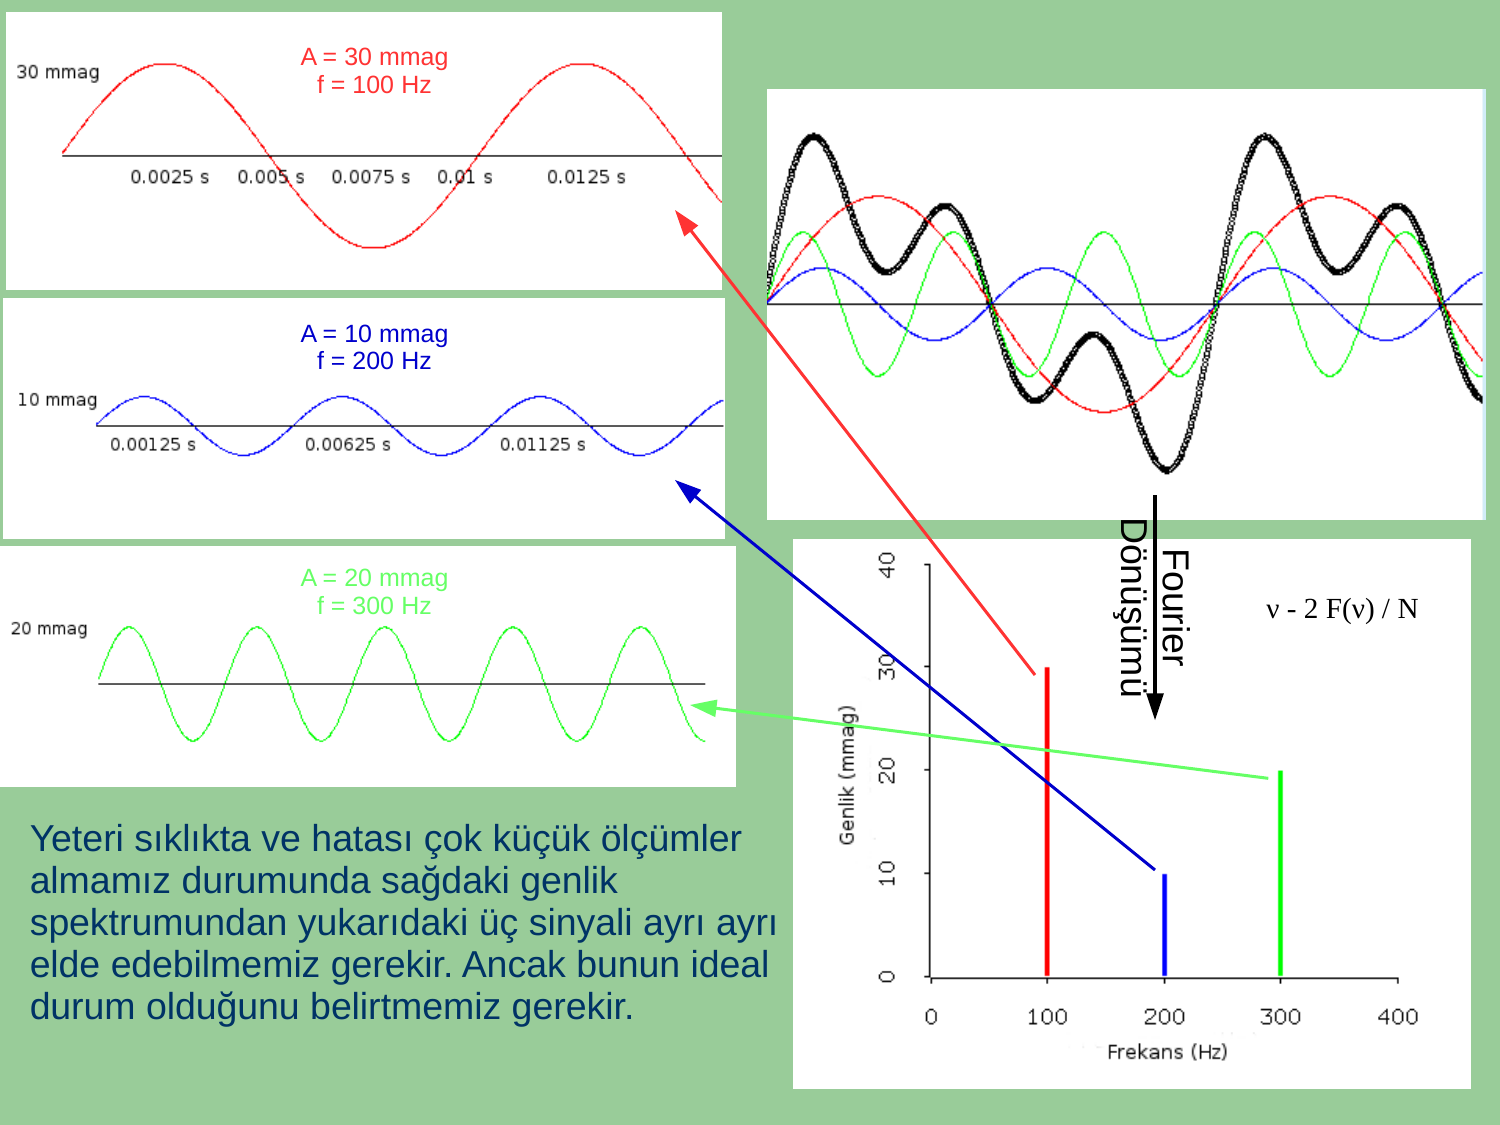

A = 30 mmag
f = 100 Hz
A = 10 mmag
f = 200 Hz
Fourier
Dönüşümü
A = 20 mmag
f = 300 Hz
ν - 2 F(ν) / N
Yeteri sıklıkta ve hatası çok küçük ölçümler almamız durumunda sağdaki genlik spektrumundan yukarıdaki üç sinyali ayrı ayrı elde edebilmemiz gerekir. Ancak bunun ideal durum olduğunu belirtmemiz gerekir.